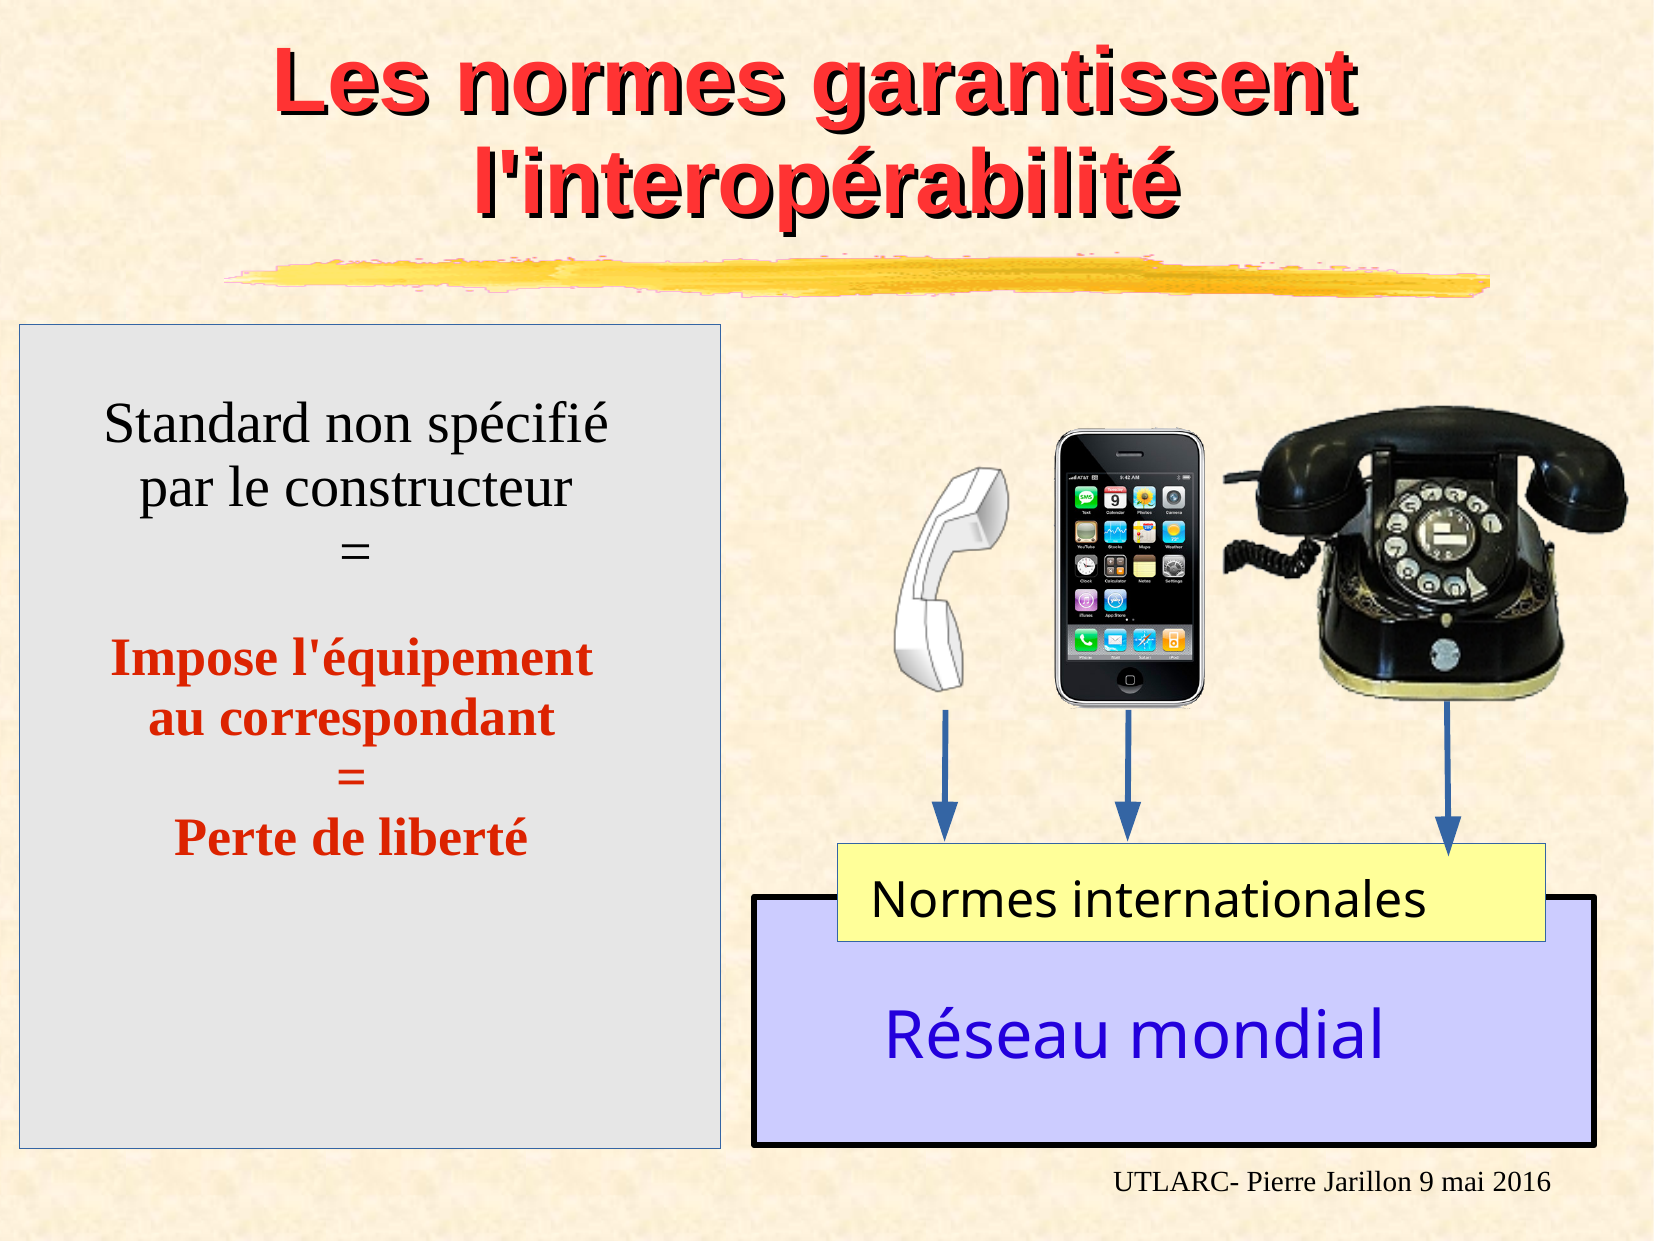

# Les normes garantissent l'interopérabilité
Standard non spécifié
par le constructeur
=
Impose l'équipement
au correspondant
=
Perte de liberté
Normes internationales
Réseau mondial
UTLARC- Pierre Jarillon 9 mai 2016